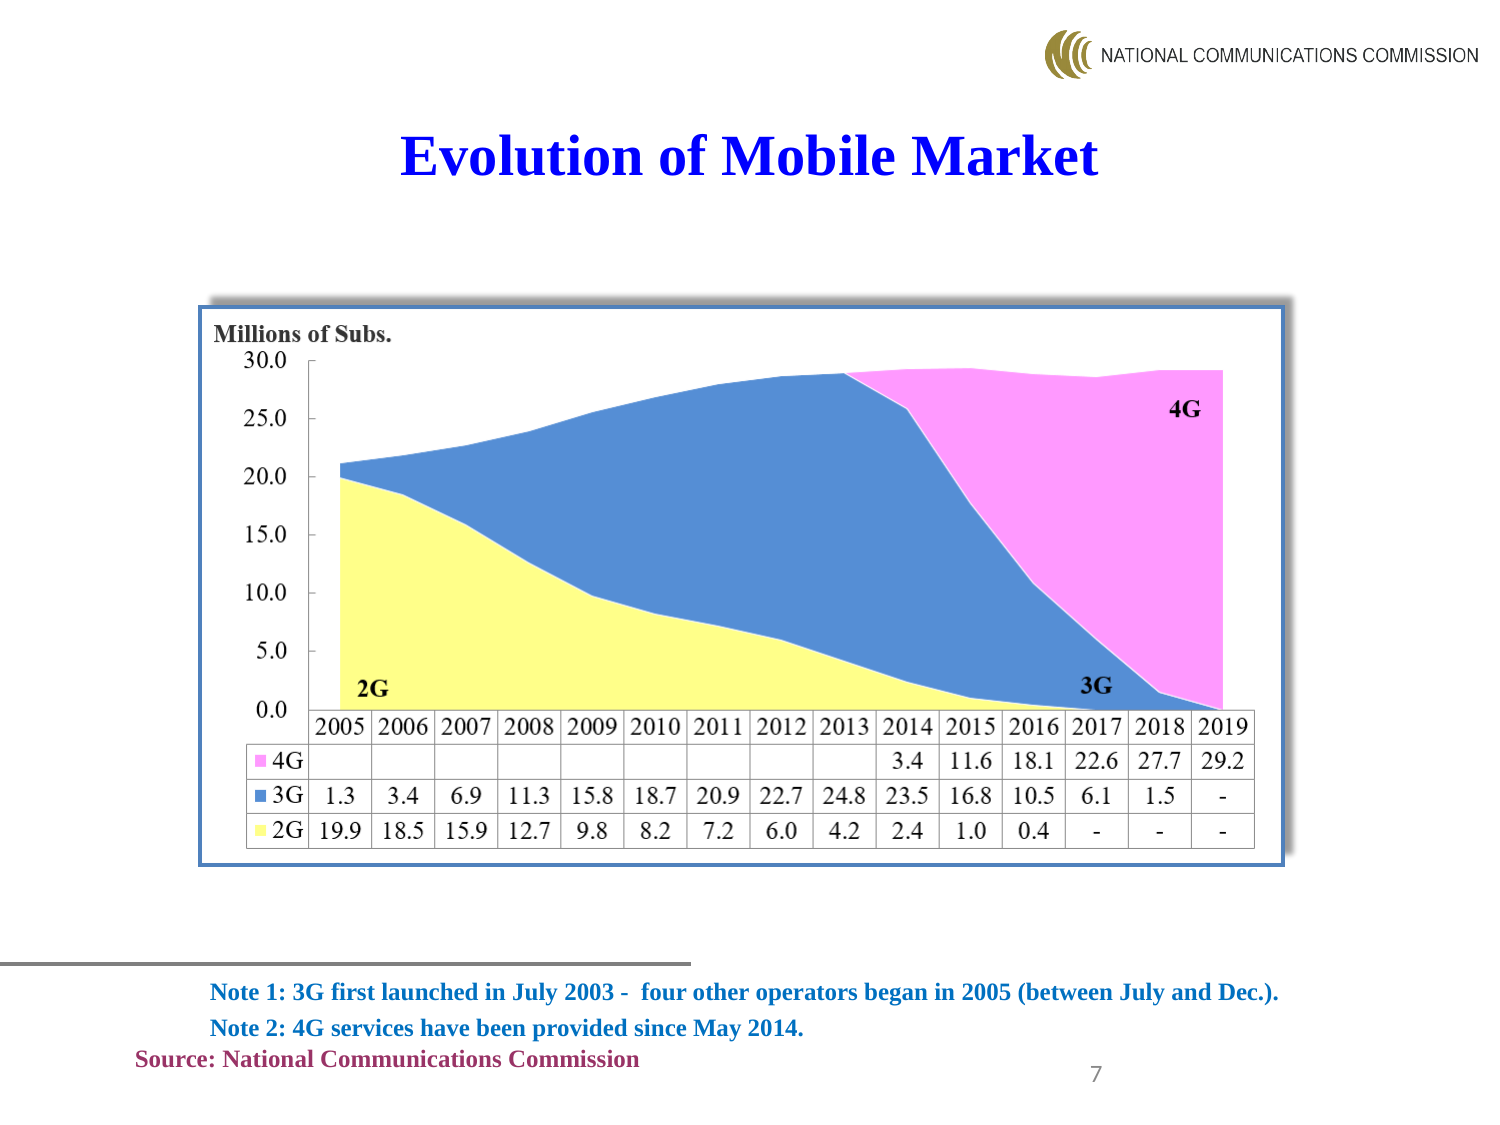

Evolution of Mobile Market
Note 1: 3G first launched in July 2003 - four other operators began in 2005 (between July and Dec.).
Note 2: 4G services have been provided since May 2014.
Source: National Communications Commission